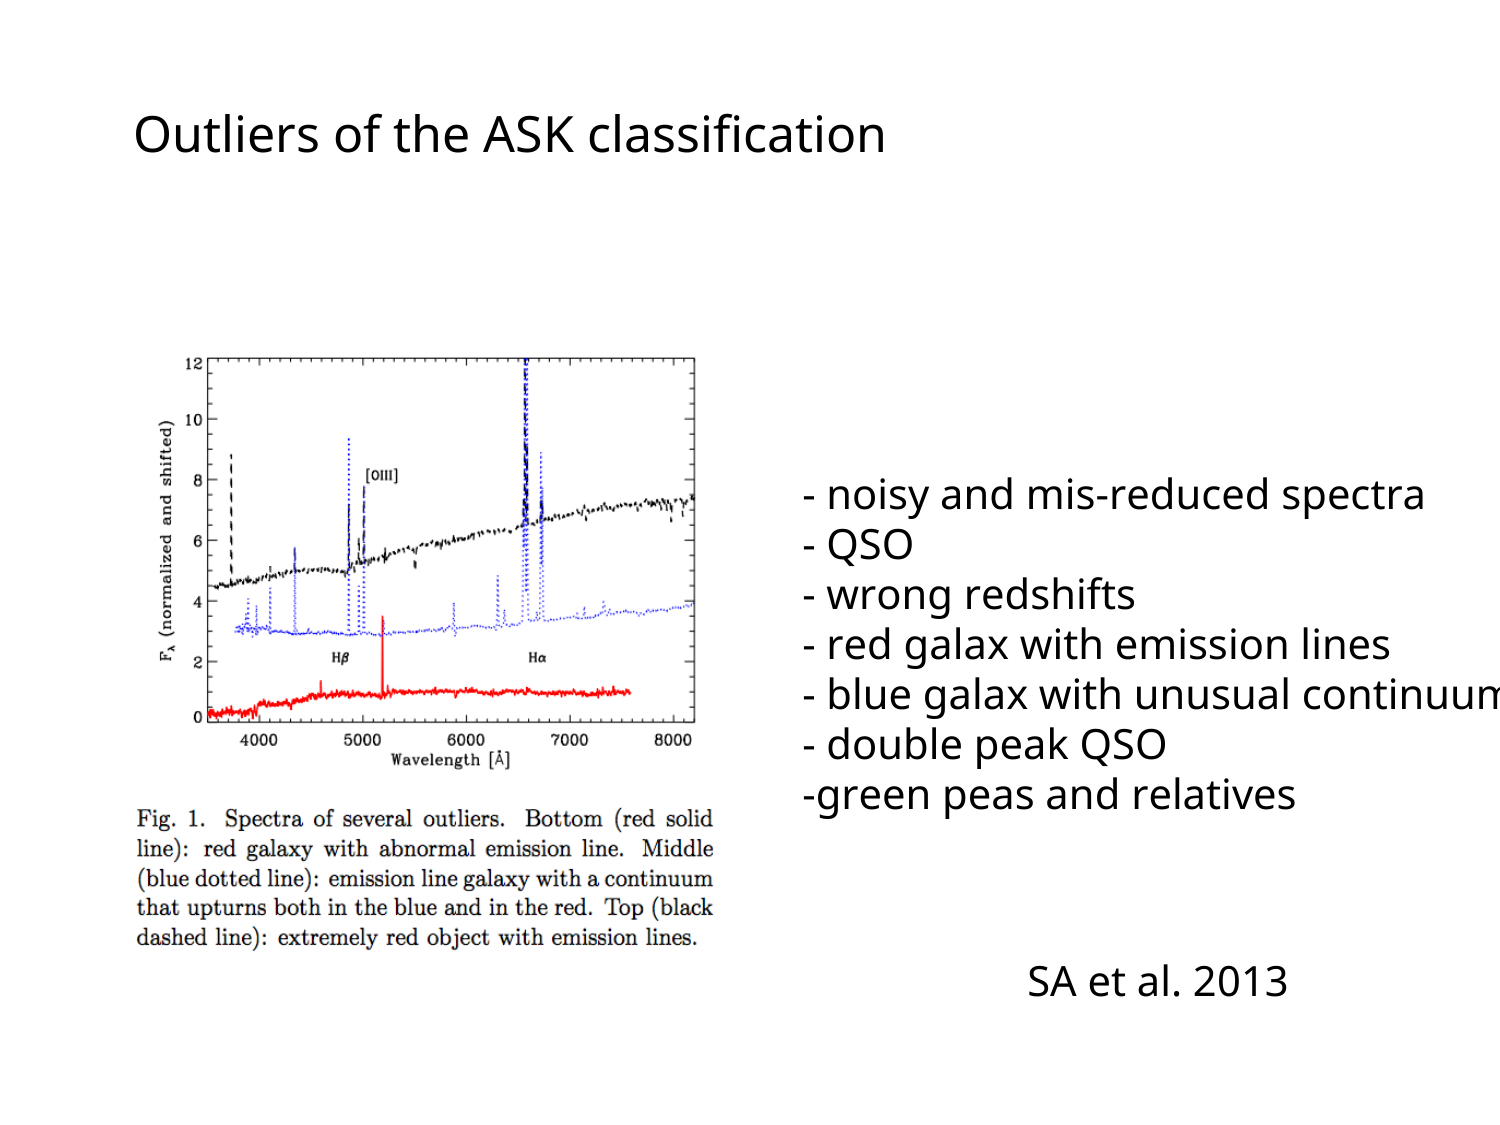

Outliers of the ASK classification
- noisy and mis-reduced spectra
- QSO
- wrong redshifts
- red galax with emission lines
- blue galax with unusual continuum
- double peak QSO
-green peas and relatives
SA et al. 2013